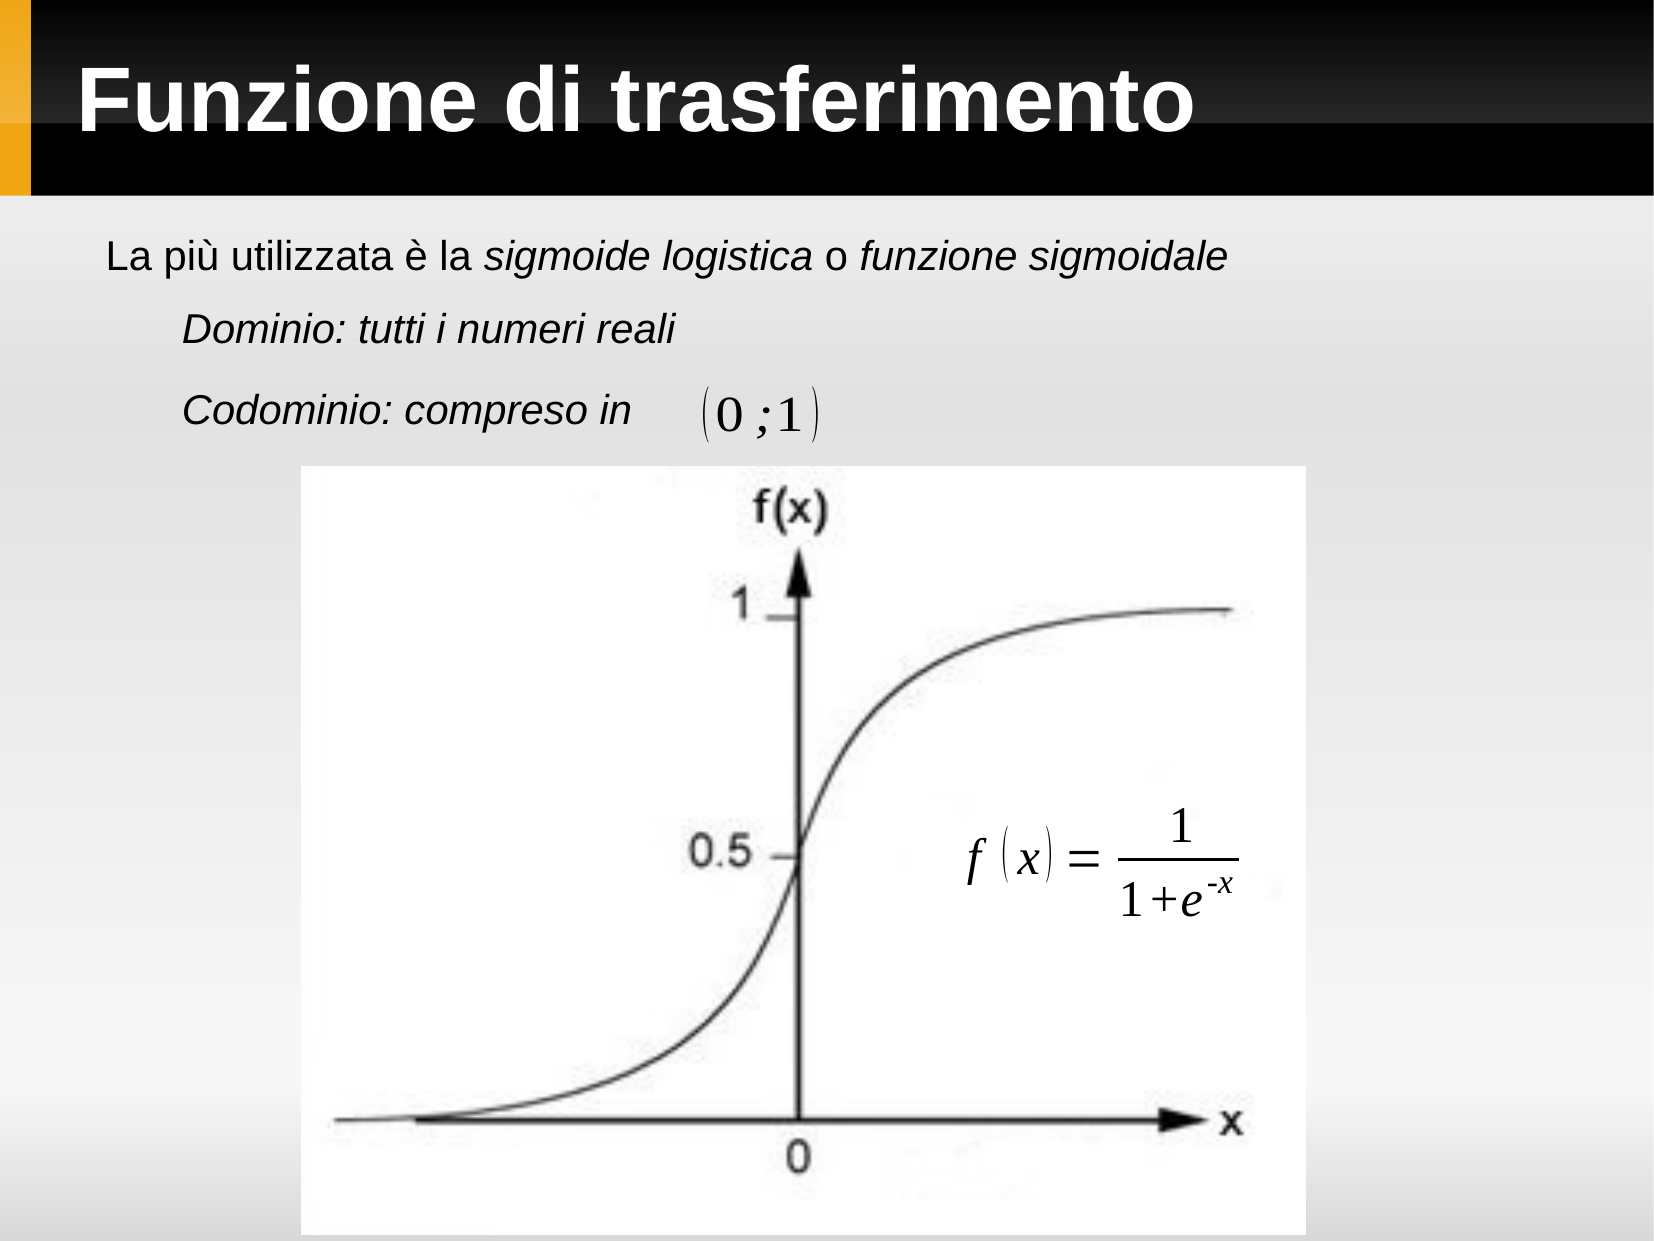

# Funzione di trasferimento
La più utilizzata è la sigmoide logistica o funzione sigmoidale
Dominio: tutti i numeri reali
Codominio: compreso in